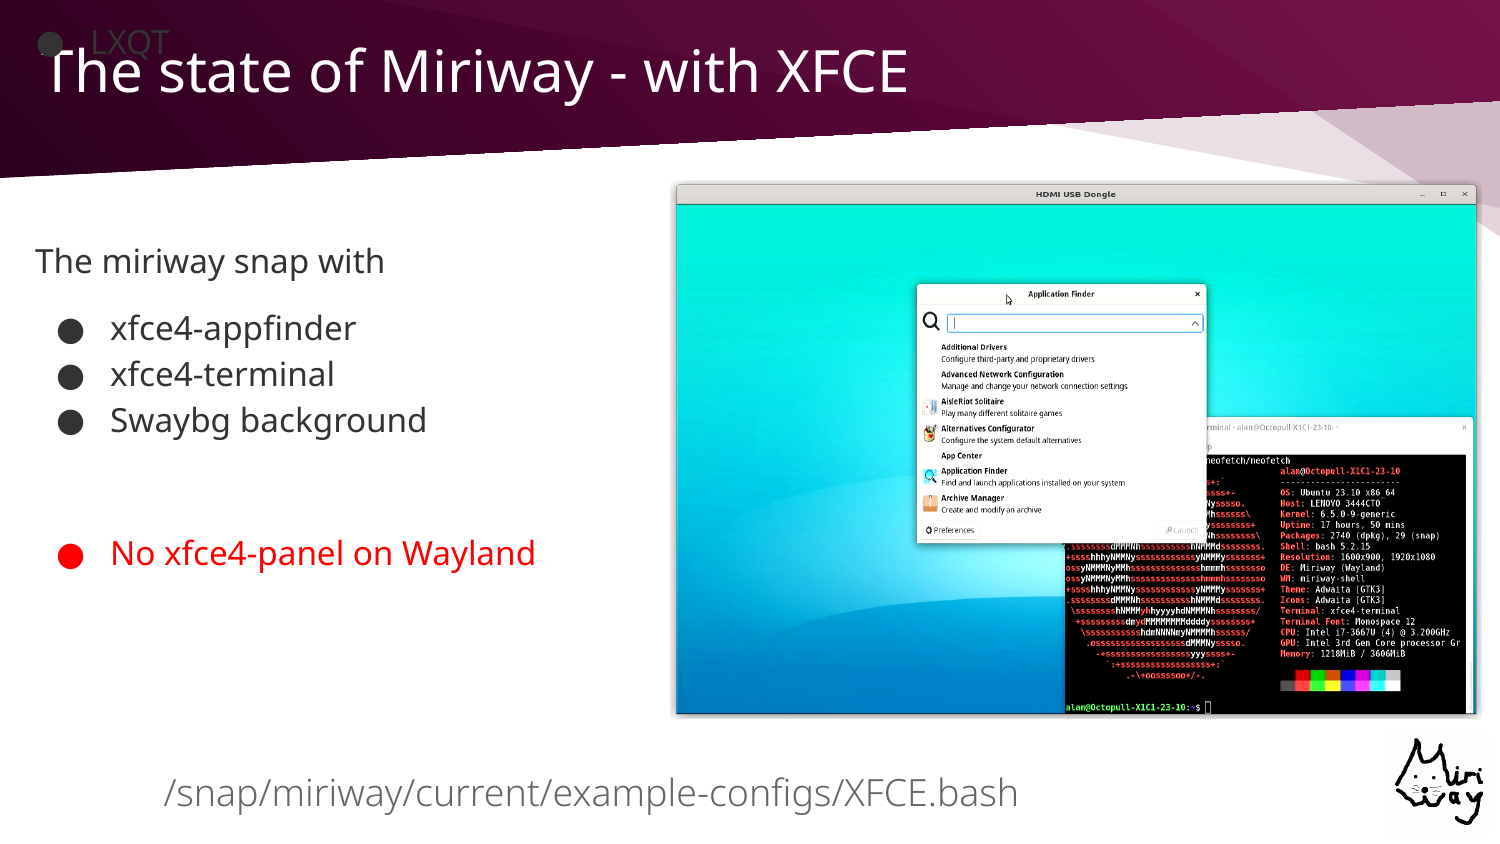

LXQT
# The state of Miriway - with XFCE
The miriway snap with
xfce4-appfinder
xfce4-terminal
Swaybg background
No xfce4-panel on Wayland
/snap/miriway/current/example-configs/XFCE.bash